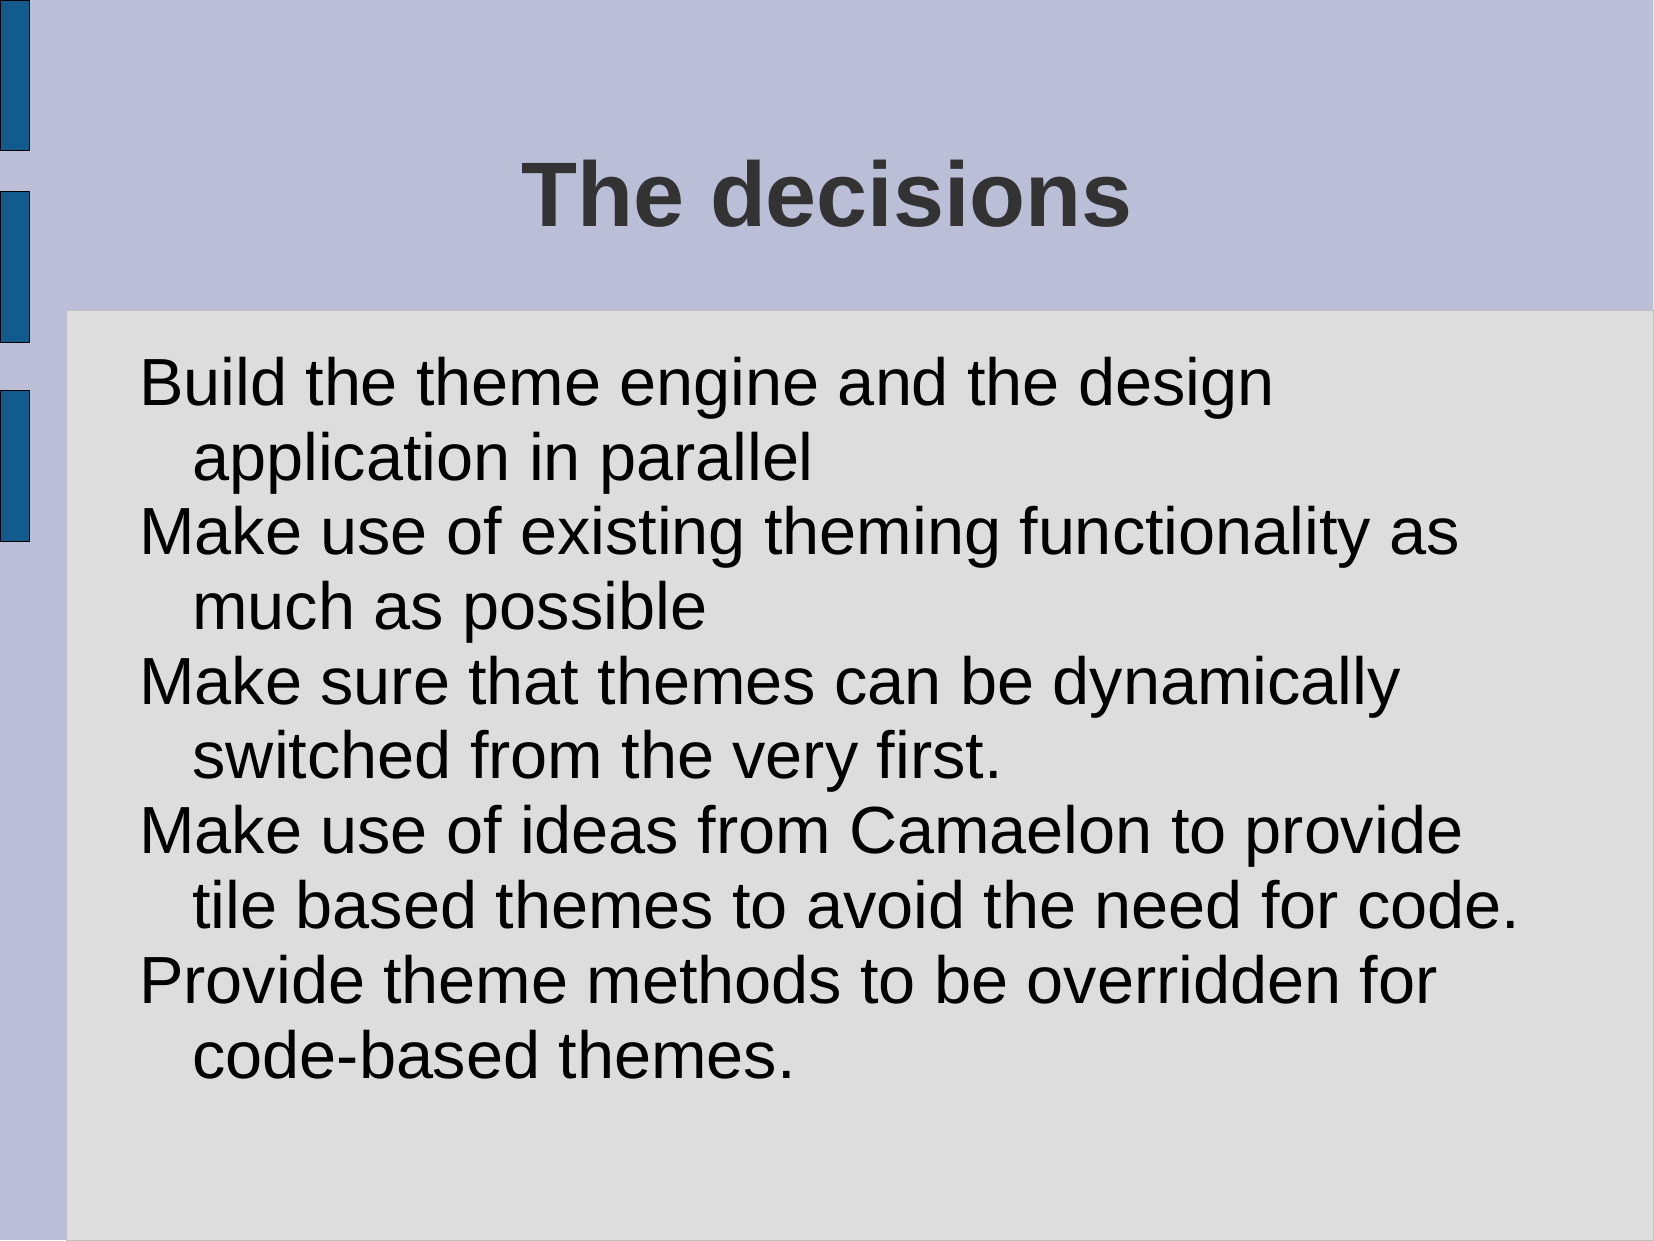

# The decisions
Build the theme engine and the design application in parallel
Make use of existing theming functionality as much as possible
Make sure that themes can be dynamically switched from the very first.
Make use of ideas from Camaelon to provide tile based themes to avoid the need for code.
Provide theme methods to be overridden for code-based themes.